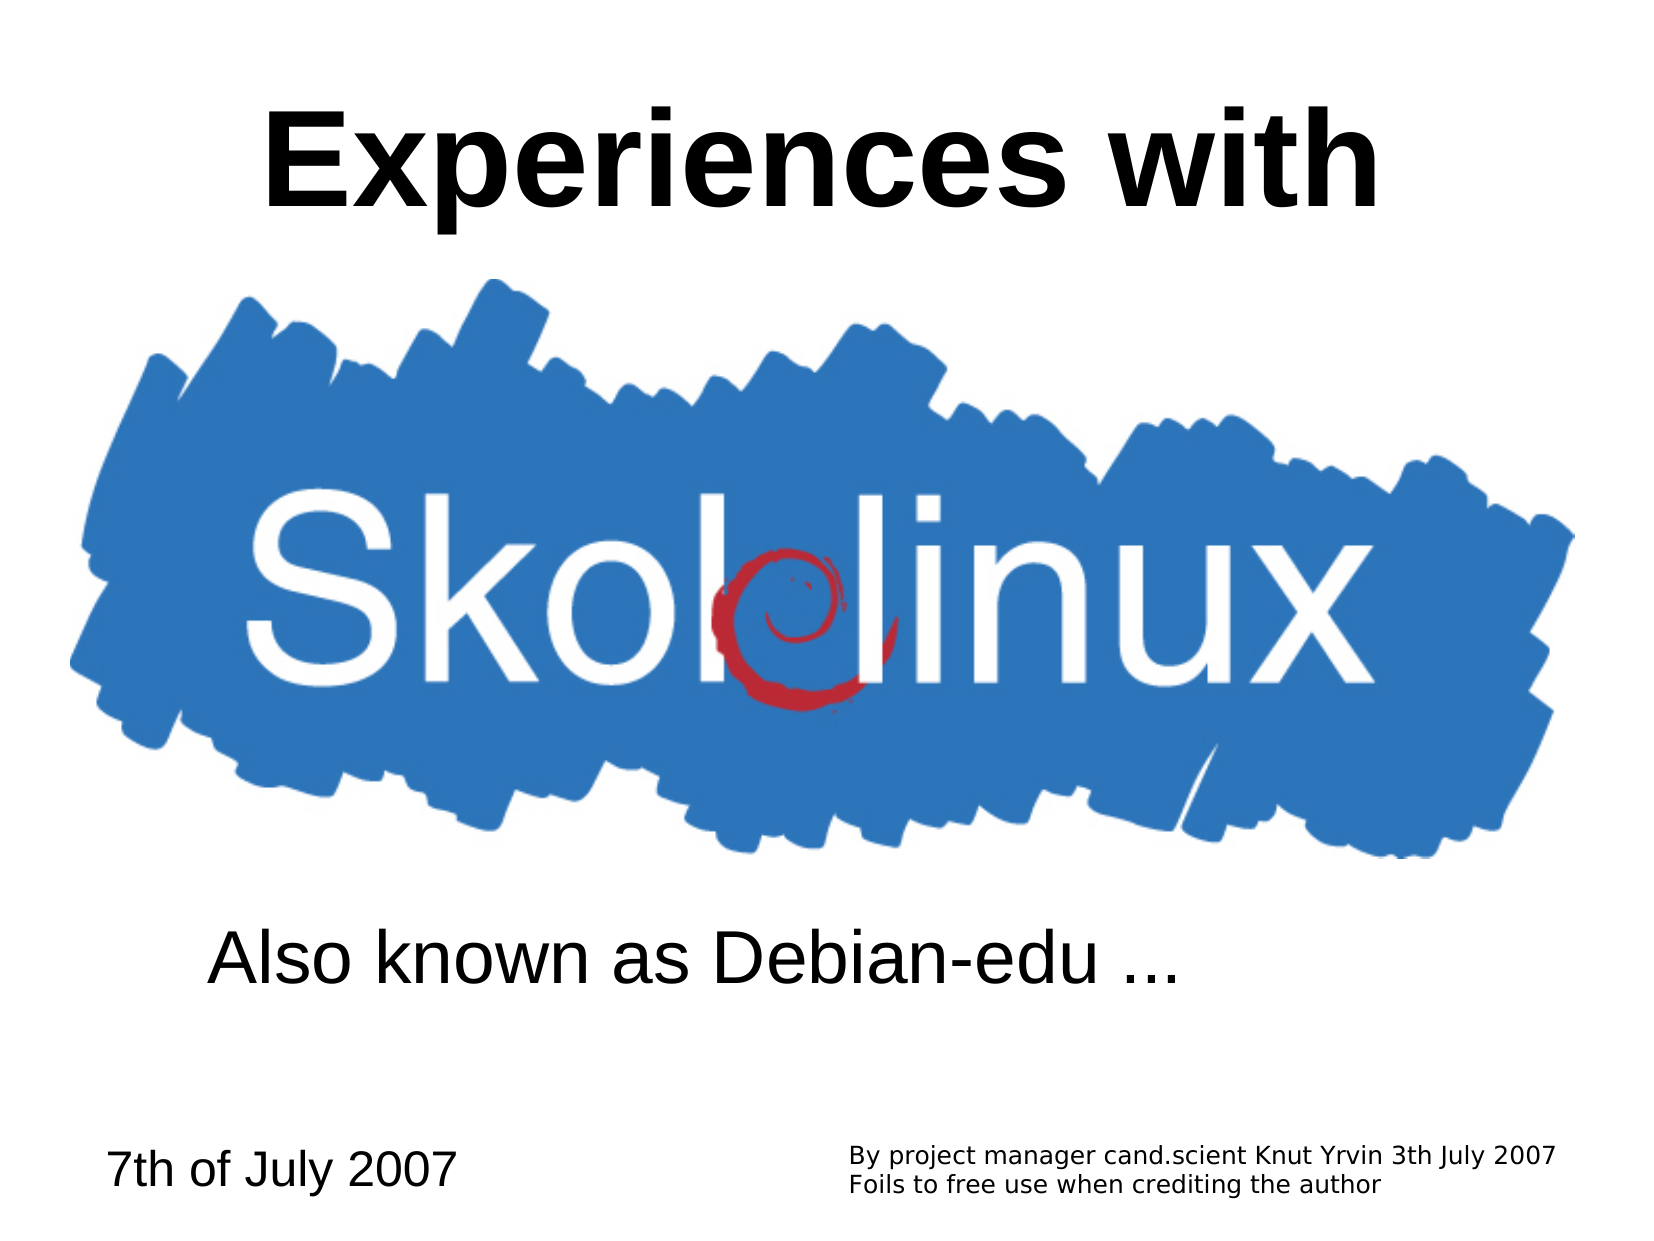

# Experiences with
Also known as Debian-edu ...
By project manager cand.scient Knut Yrvin 3th July 2007
Foils to free use when crediting the author
7th of July 2007